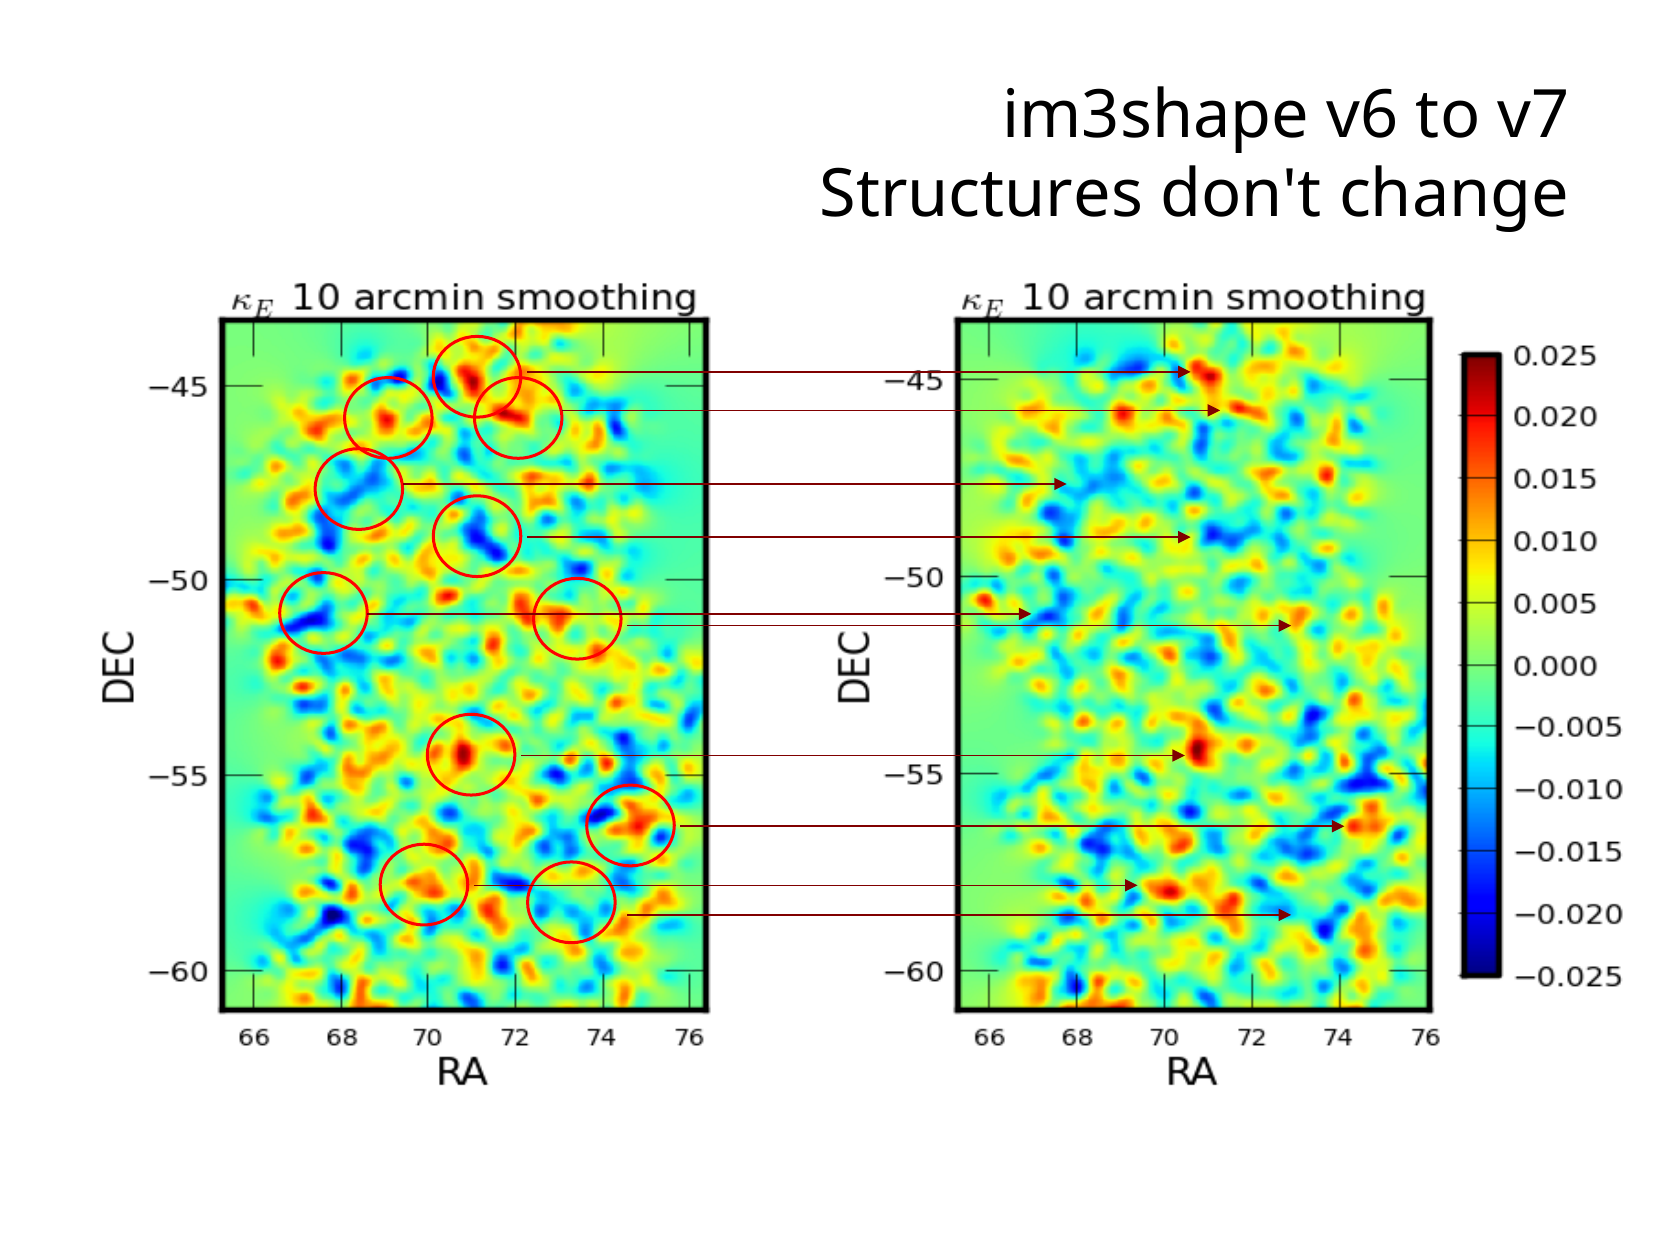

# im3shape v6 to v7 Structures don't change